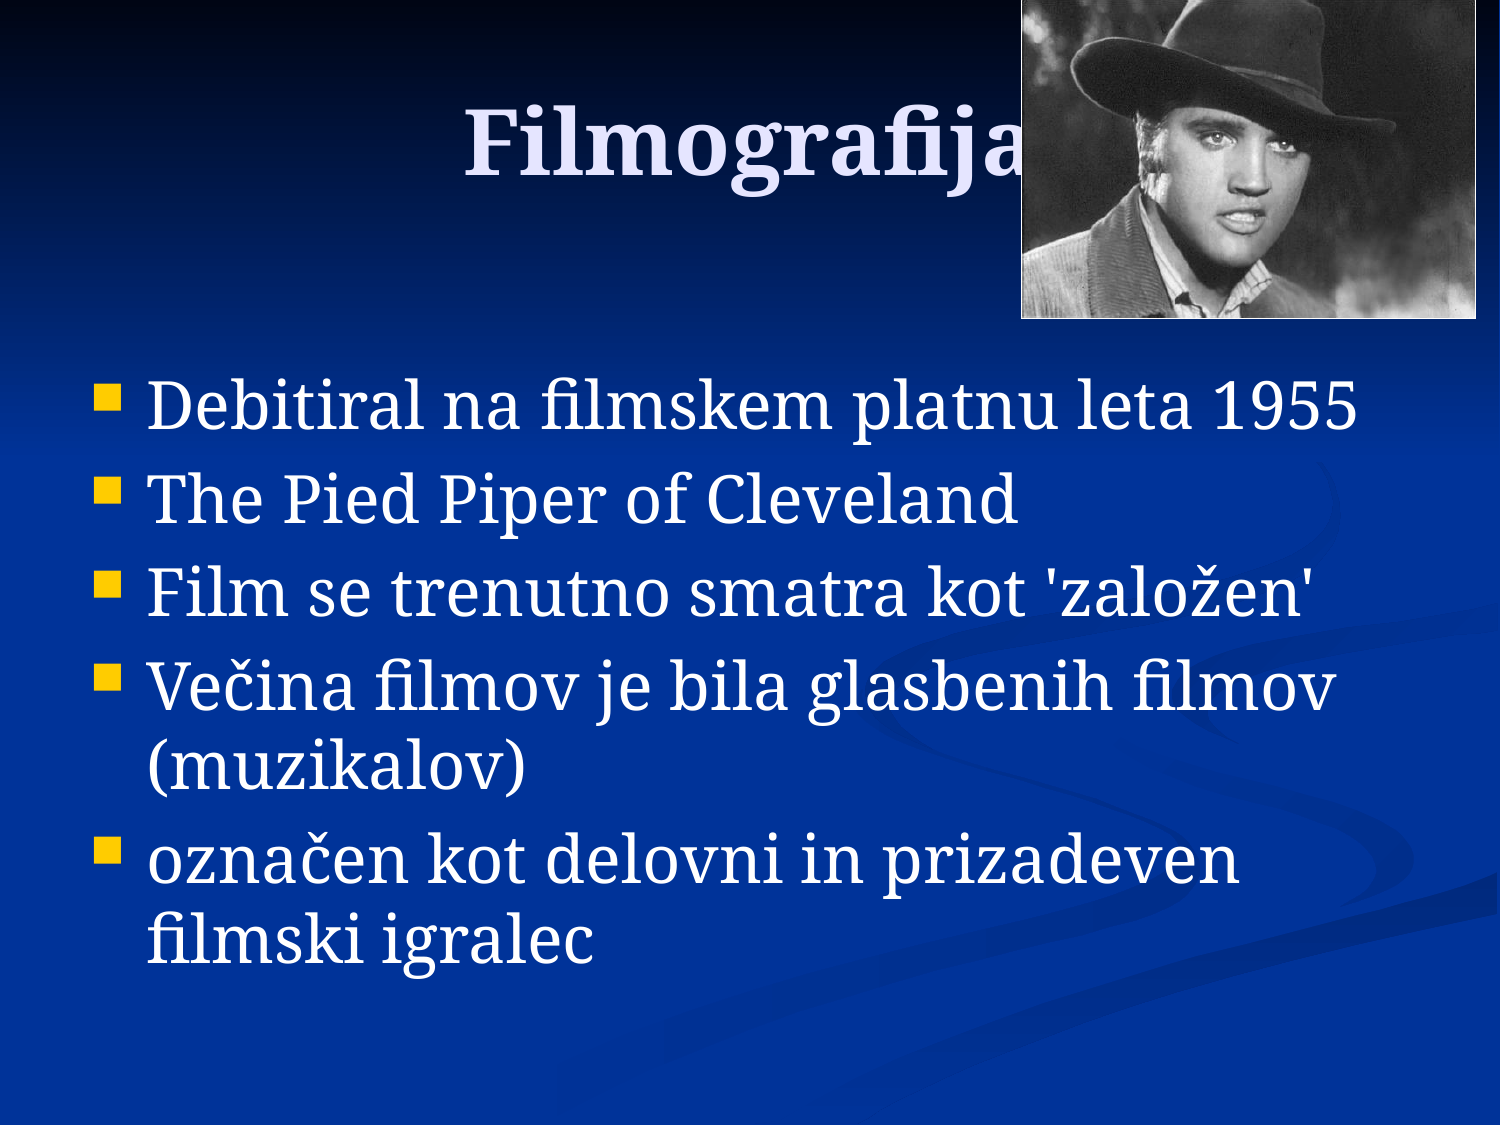

# Filmografija
Debitiral na filmskem platnu leta 1955
The Pied Piper of Cleveland
Film se trenutno smatra kot 'založen'
Večina filmov je bila glasbenih filmov (muzikalov)
označen kot delovni in prizadeven filmski igralec